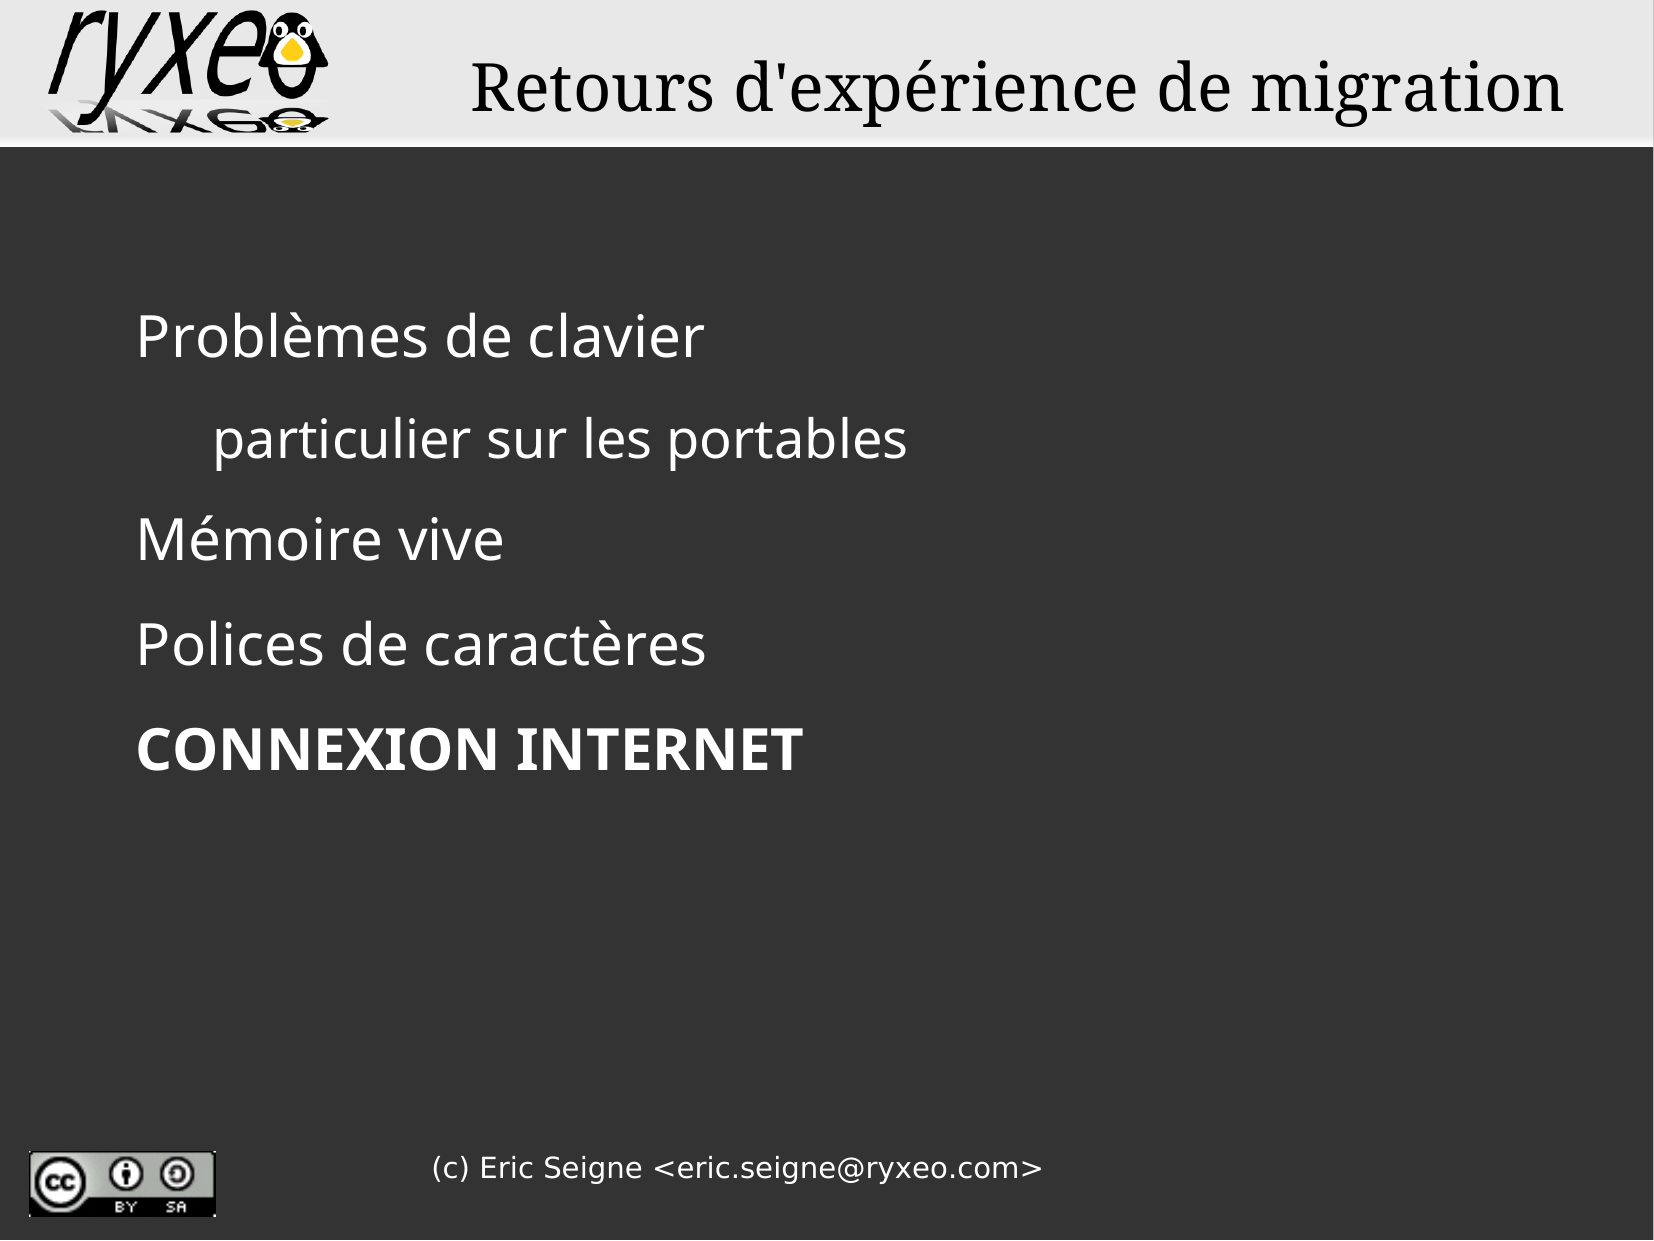

# Retours d'expérience de migration
Problèmes de clavier
particulier sur les portables
Mémoire vive
Polices de caractères
CONNEXION INTERNET